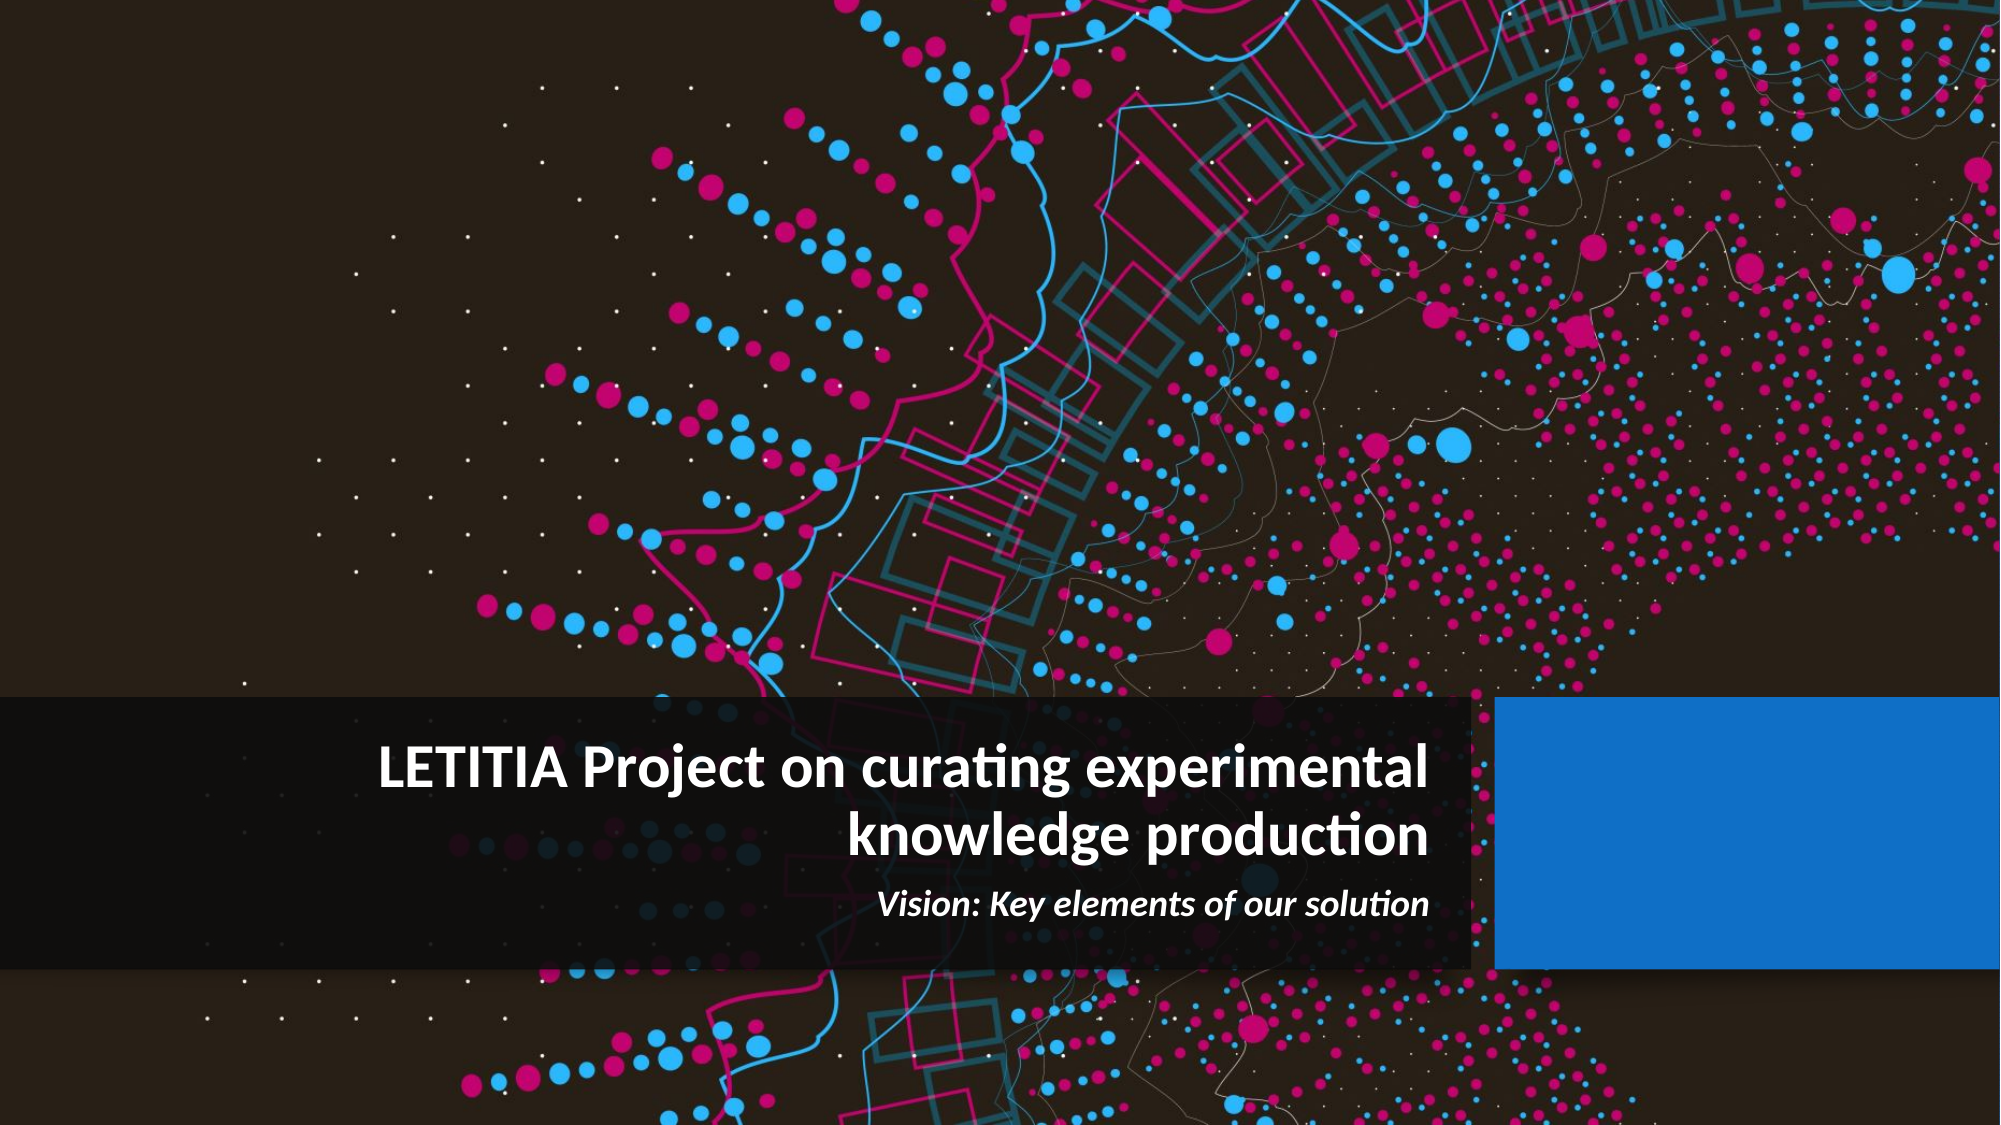

# LETITIA Project on curating experimental knowledge production
Vision: Key elements of our solution